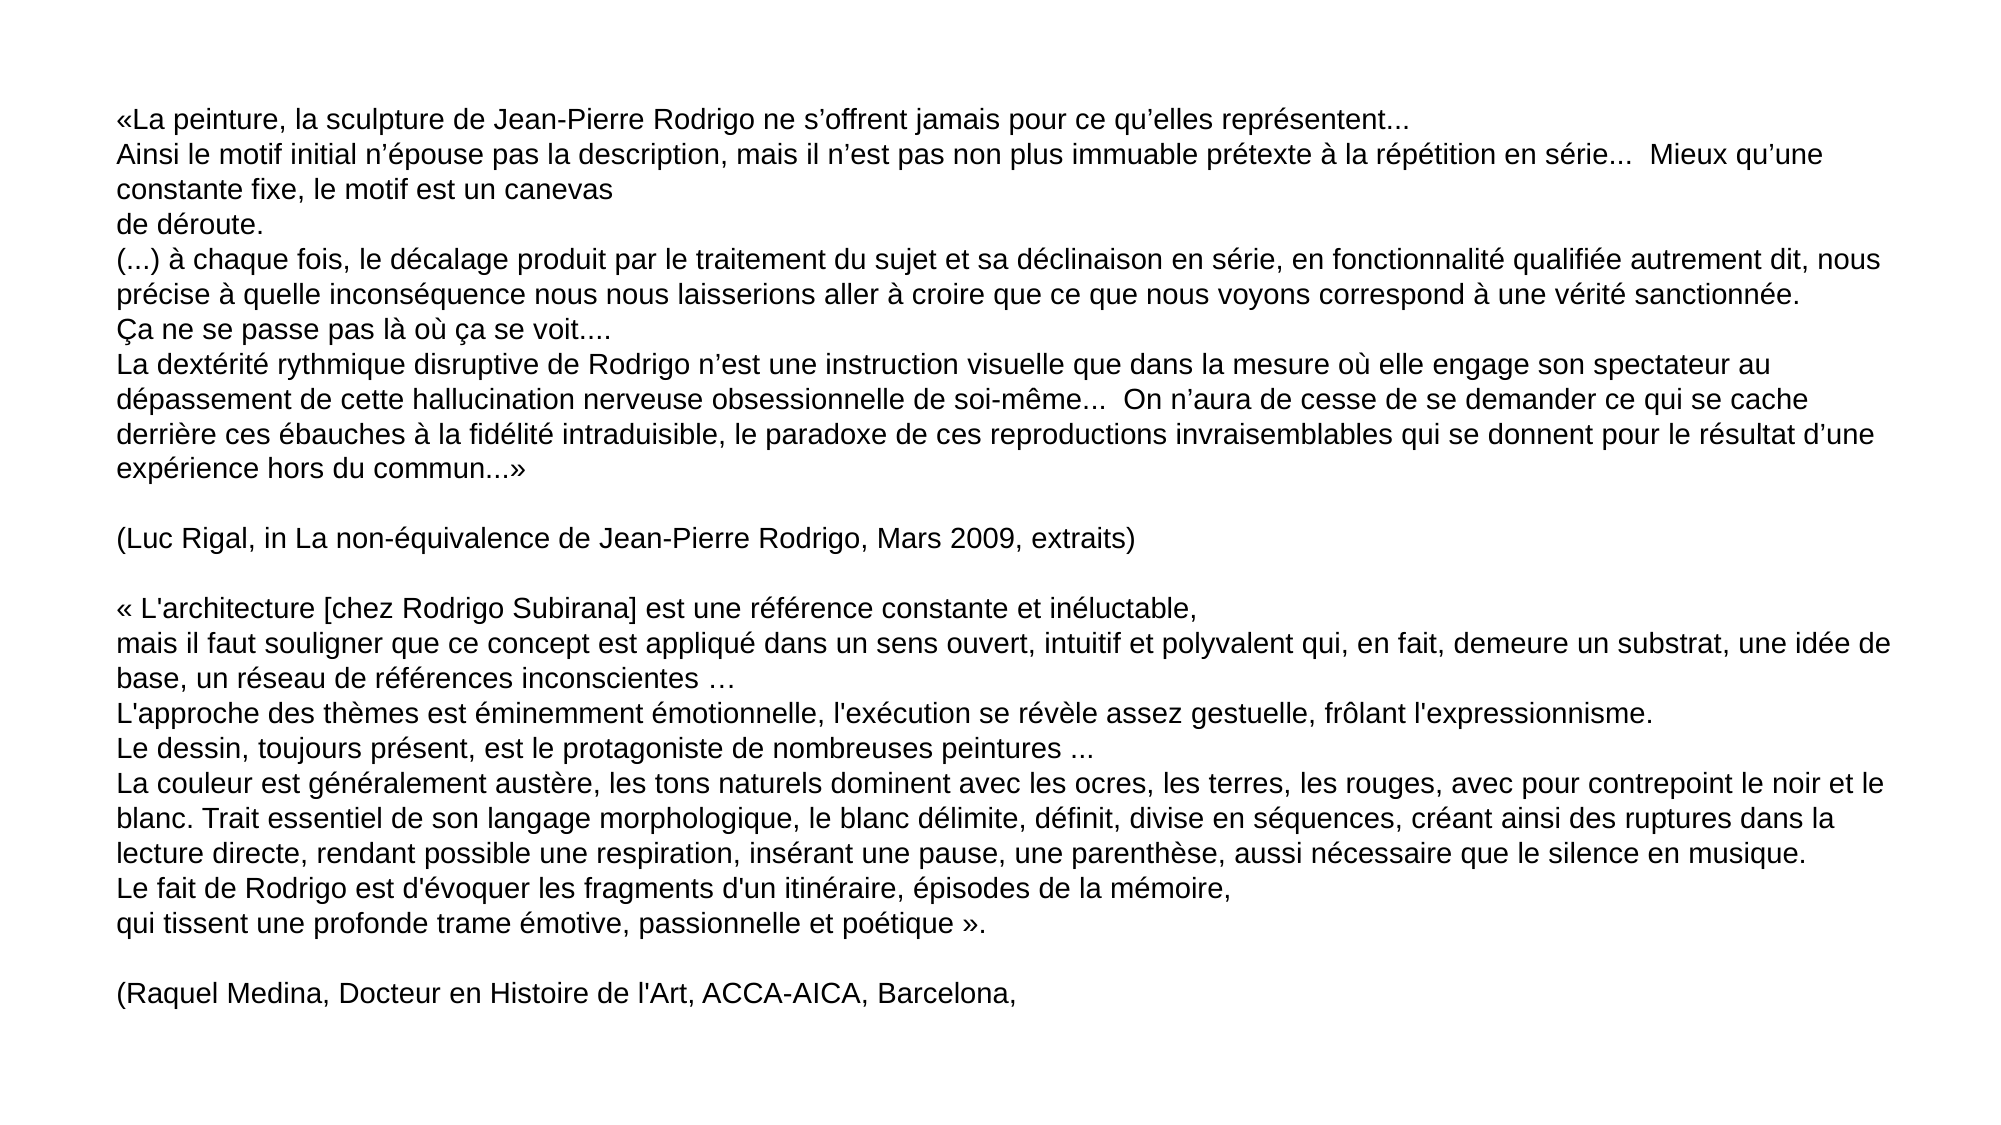

«La peinture, la sculpture de Jean-Pierre Rodrigo ne s’offrent jamais pour ce qu’elles représentent...
Ainsi le motif initial n’épouse pas la description, mais il n’est pas non plus immuable prétexte à la répétition en série... Mieux qu’une constante fixe, le motif est un canevas
de déroute.
(...) à chaque fois, le décalage produit par le traitement du sujet et sa déclinaison en série, en fonctionnalité qualifiée autrement dit, nous précise à quelle inconséquence nous nous laisserions aller à croire que ce que nous voyons correspond à une vérité sanctionnée.
Ça ne se passe pas là où ça se voit....
La dextérité rythmique disruptive de Rodrigo n’est une instruction visuelle que dans la mesure où elle engage son spectateur au dépassement de cette hallucination nerveuse obsessionnelle de soi-même... On n’aura de cesse de se demander ce qui se cache derrière ces ébauches à la fidélité intraduisible, le paradoxe de ces reproductions invraisemblables qui se donnent pour le résultat d’une expérience hors du commun...»
(Luc Rigal, in La non-équivalence de Jean-Pierre Rodrigo, Mars 2009, extraits)
« L'architecture [chez Rodrigo Subirana] est une référence constante et inéluctable,
mais il faut souligner que ce concept est appliqué dans un sens ouvert, intuitif et polyvalent qui, en fait, demeure un substrat, une idée de base, un réseau de références inconscientes …
L'approche des thèmes est éminemment émotionnelle, l'exécution se révèle assez gestuelle, frôlant l'expressionnisme.
Le dessin, toujours présent, est le protagoniste de nombreuses peintures ...
La couleur est généralement austère, les tons naturels dominent avec les ocres, les terres, les rouges, avec pour contrepoint le noir et le blanc. Trait essentiel de son langage morphologique, le blanc délimite, définit, divise en séquences, créant ainsi des ruptures dans la lecture directe, rendant possible une respiration, insérant une pause, une parenthèse, aussi nécessaire que le silence en musique.
Le fait de Rodrigo est d'évoquer les fragments d'un itinéraire, épisodes de la mémoire,
qui tissent une profonde trame émotive, passionnelle et poétique ».
(Raquel Medina, Docteur en Histoire de l'Art, ACCA-AICA, Barcelona,